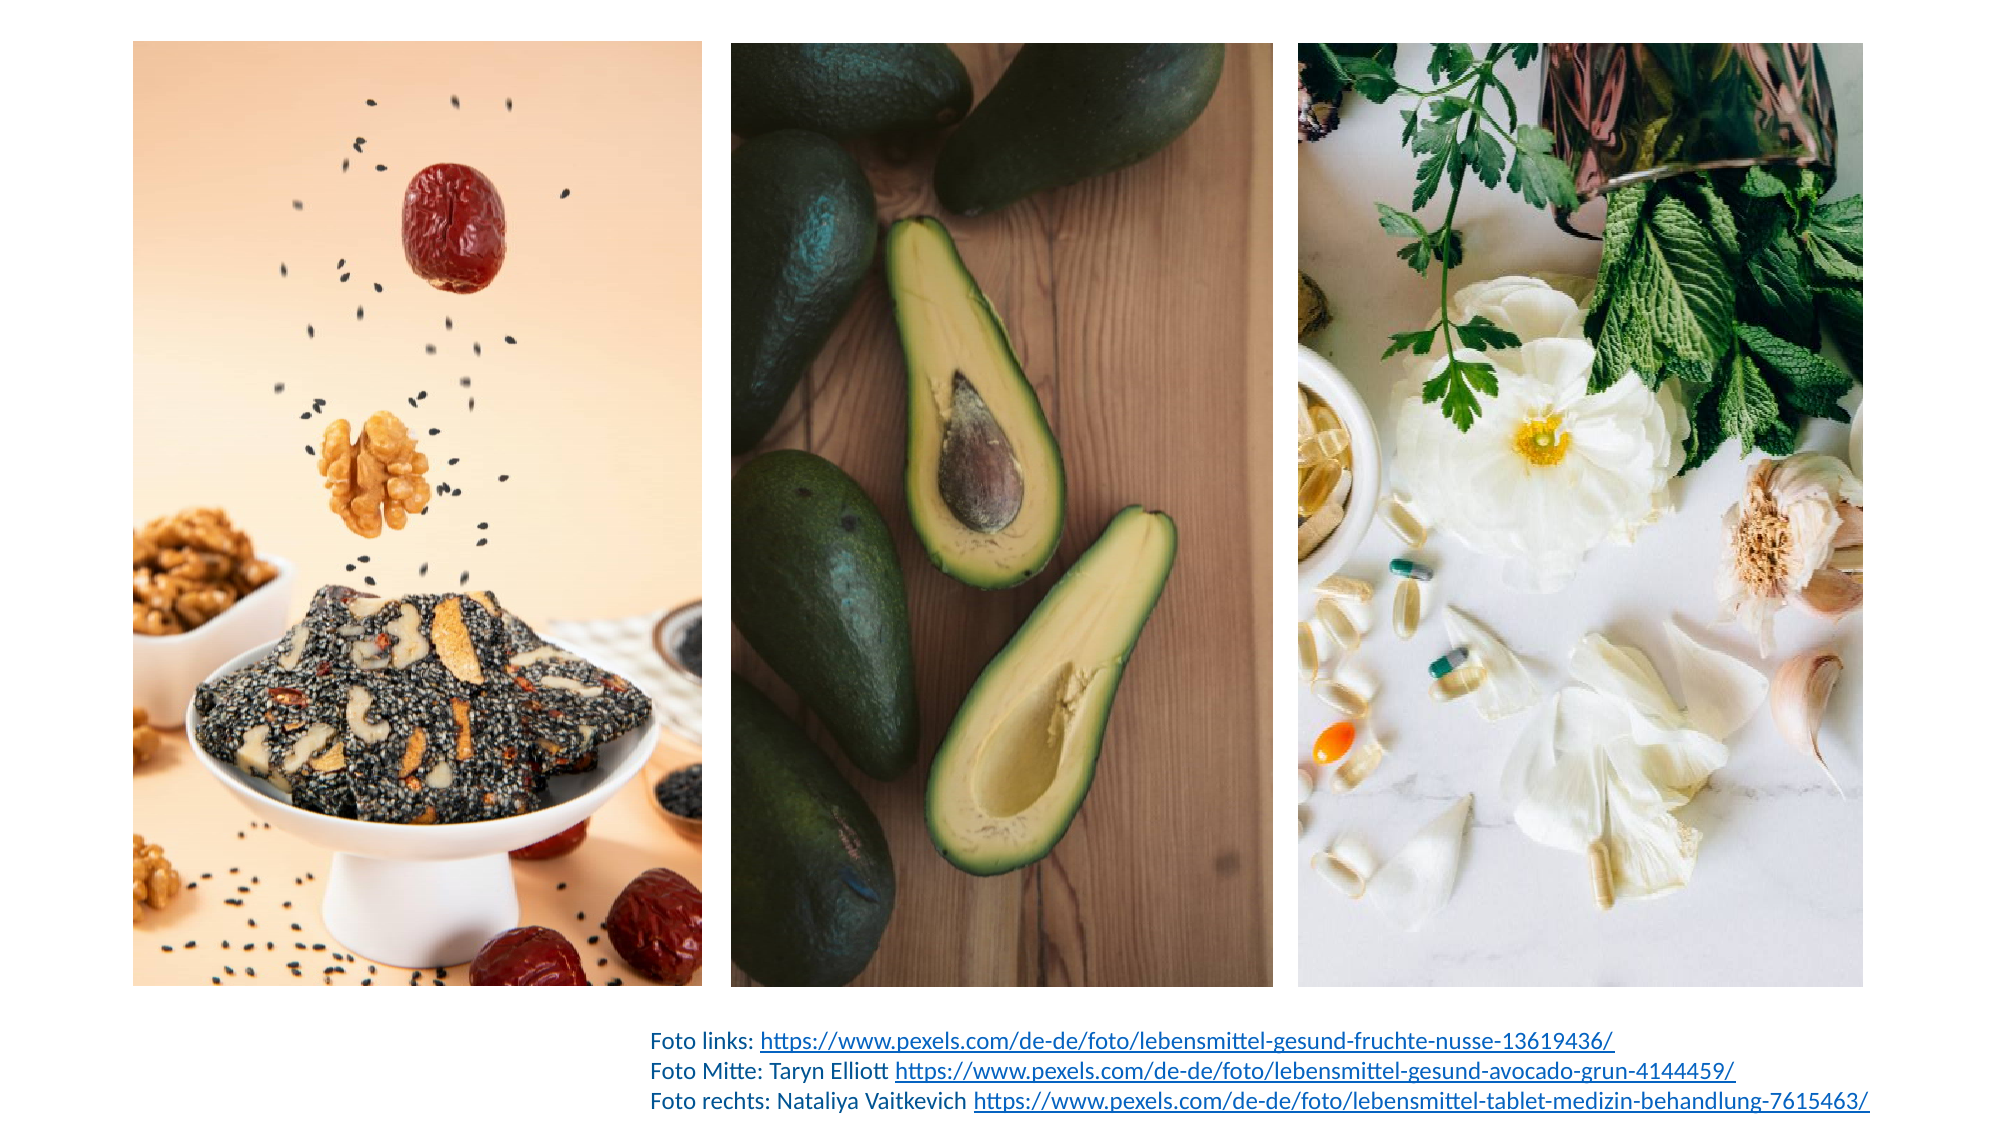

Foto links: https://www.pexels.com/de-de/foto/lebensmittel-gesund-fruchte-nusse-13619436/
Foto Mitte: Taryn Elliott https://www.pexels.com/de-de/foto/lebensmittel-gesund-avocado-grun-4144459/
Foto rechts: Nataliya Vaitkevich https://www.pexels.com/de-de/foto/lebensmittel-tablet-medizin-behandlung-7615463/